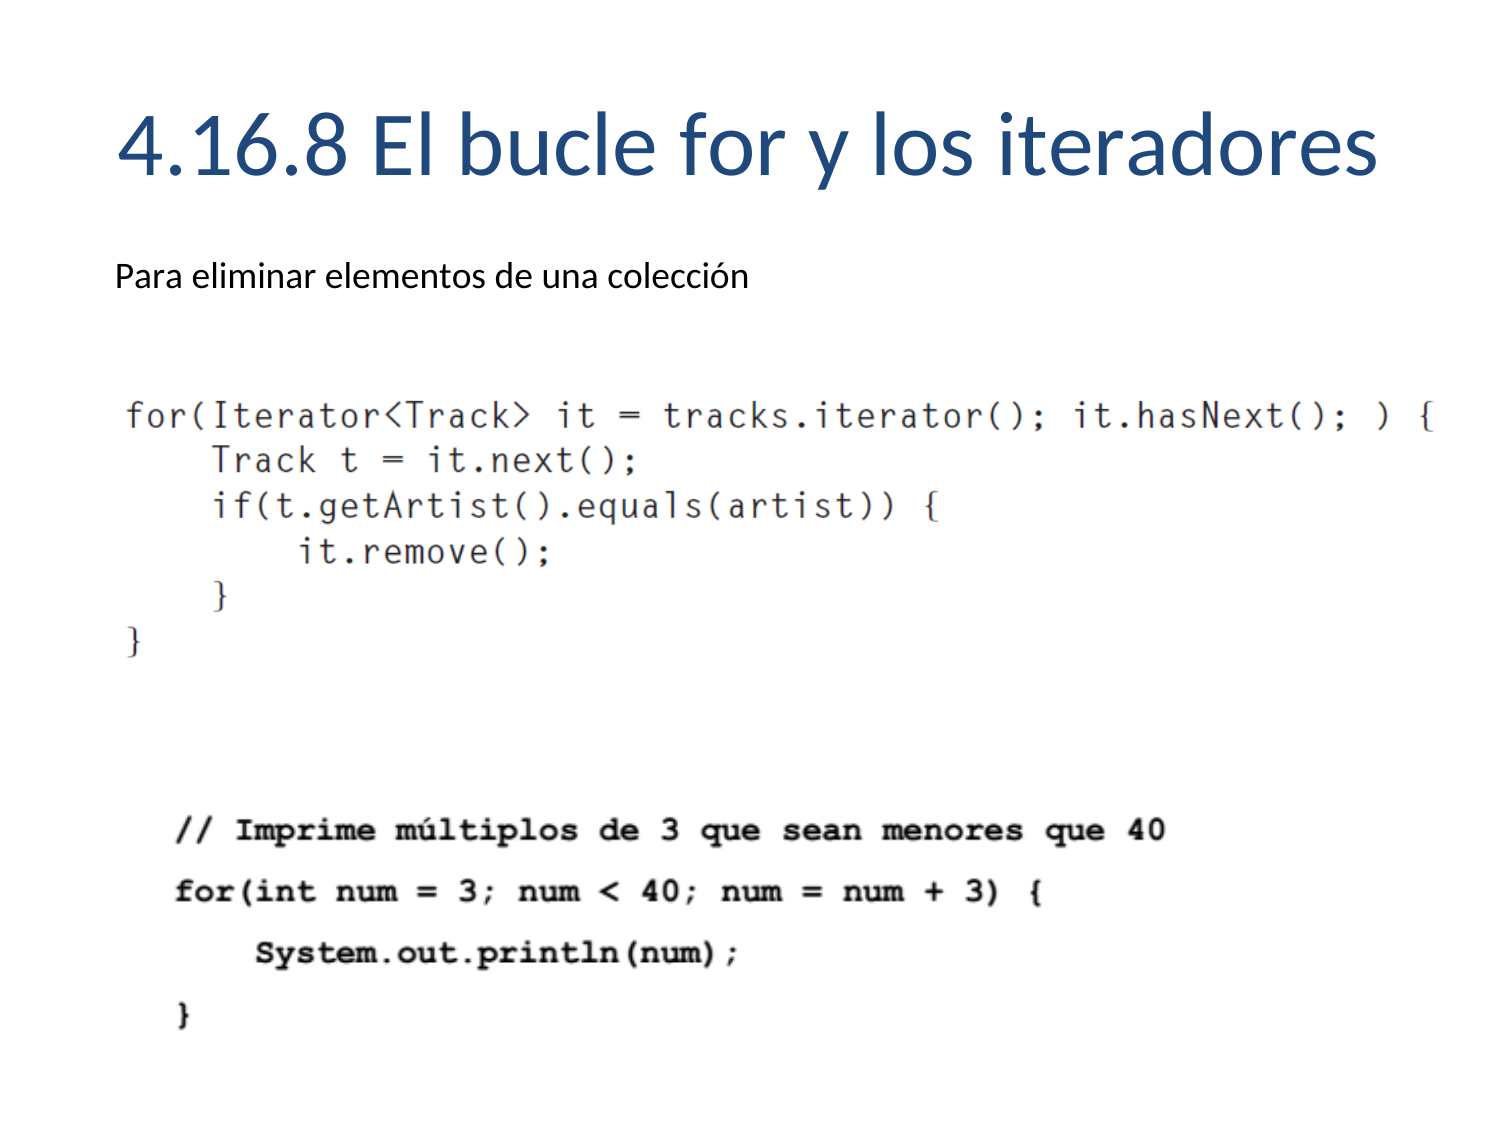

# 4.16.8 El bucle for y los iteradores
Para eliminar elementos de una colección